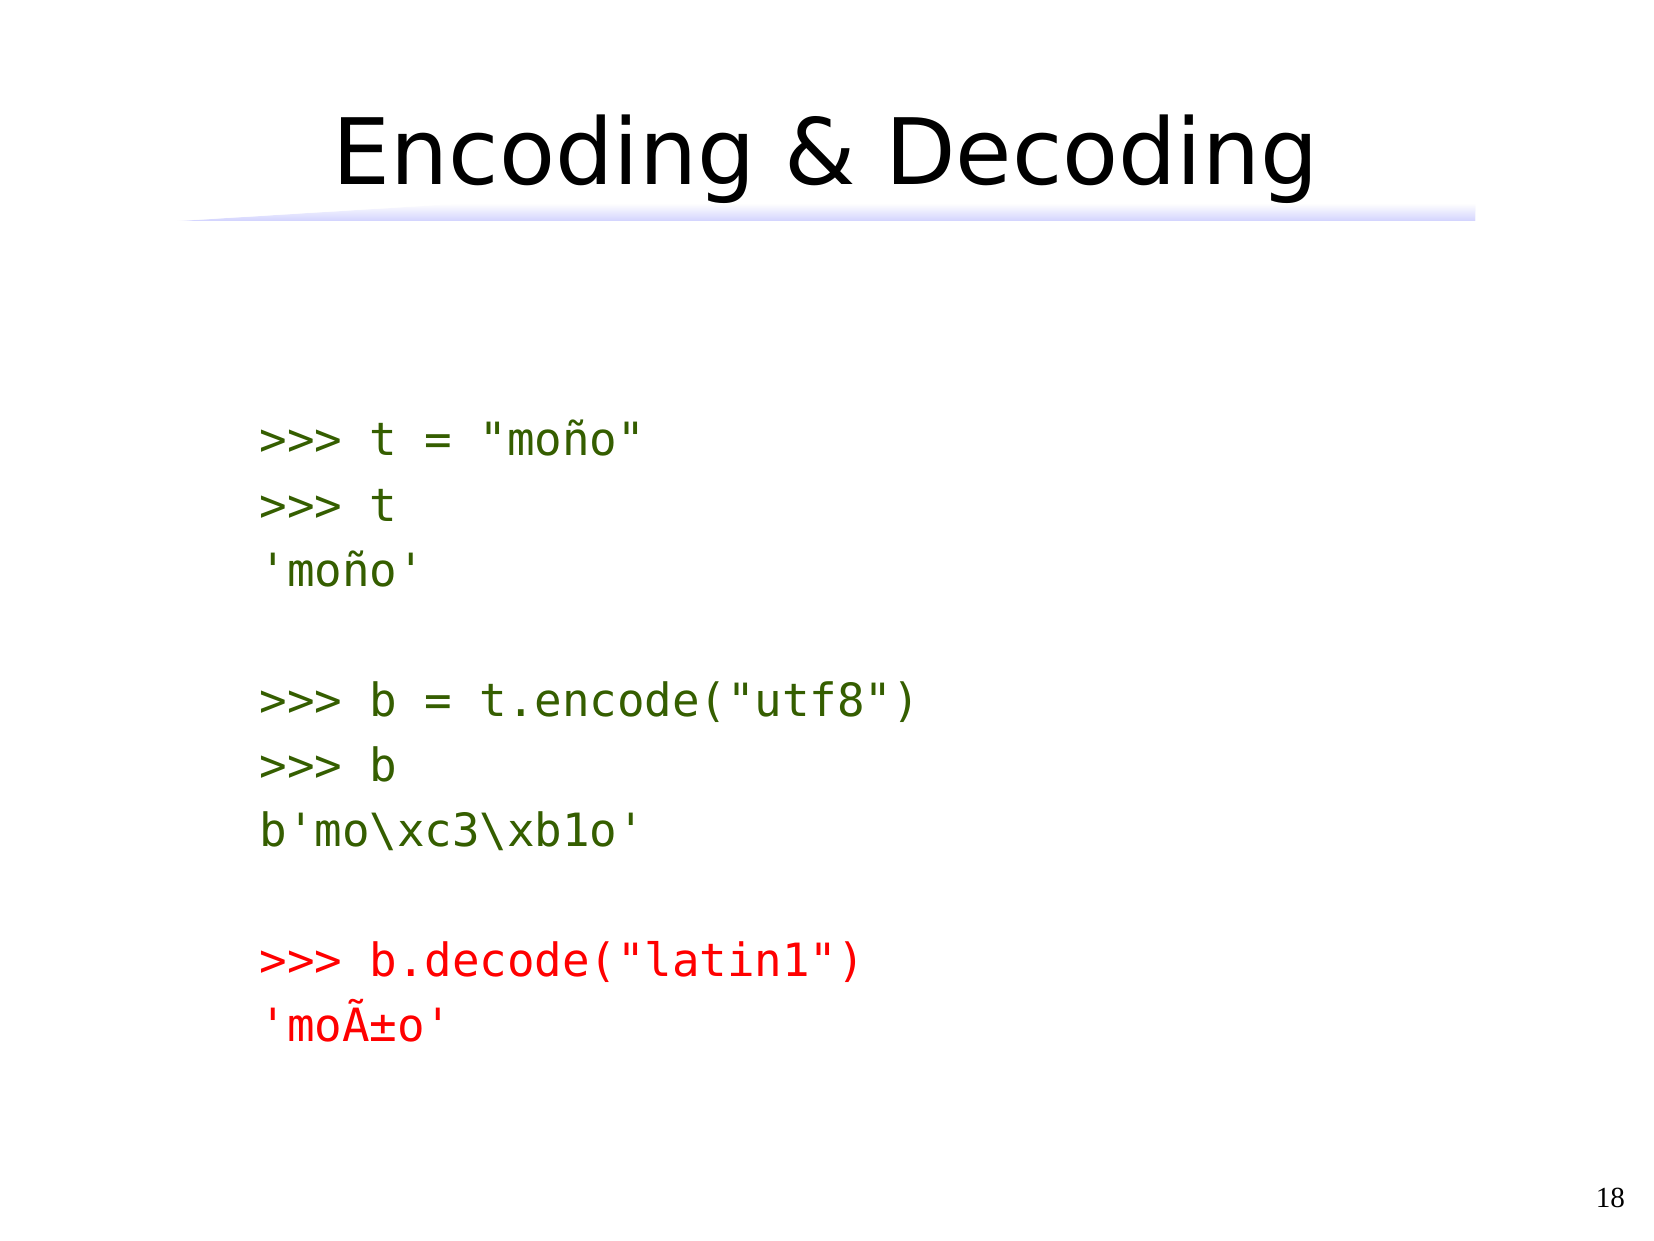

# Encoding & Decoding
>>> t = "moño"
>>> t
'moño'
>>> b = t.encode("utf8")
>>> b
b'mo\xc3\xb1o'
>>> b.decode("latin1")
'moÃ±o'
18